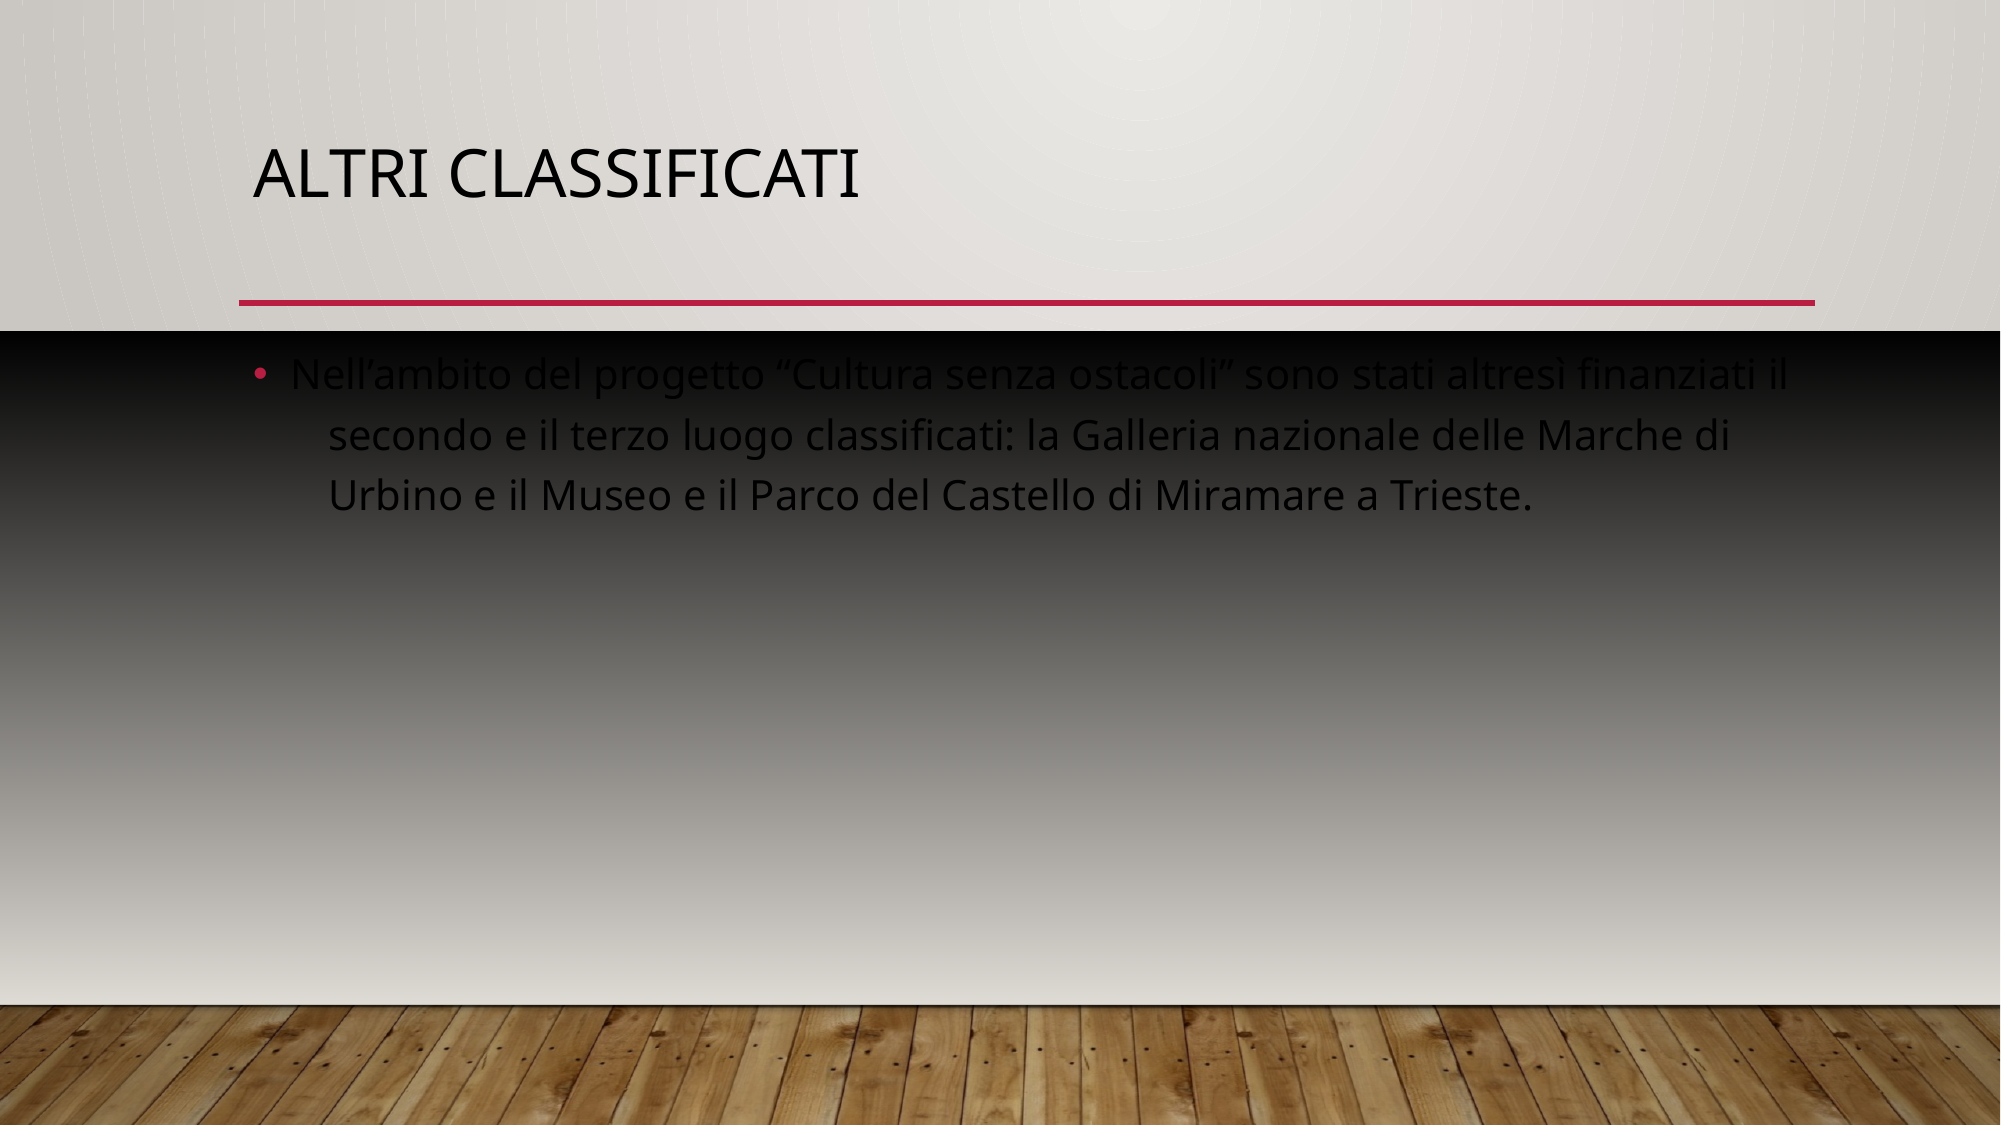

# Altri classificati
Nell’ambito del progetto “Cultura senza ostacoli” sono stati altresì finanziati il secondo e il terzo luogo classificati: la Galleria nazionale delle Marche di Urbino e il Museo e il Parco del Castello di Miramare a Trieste.